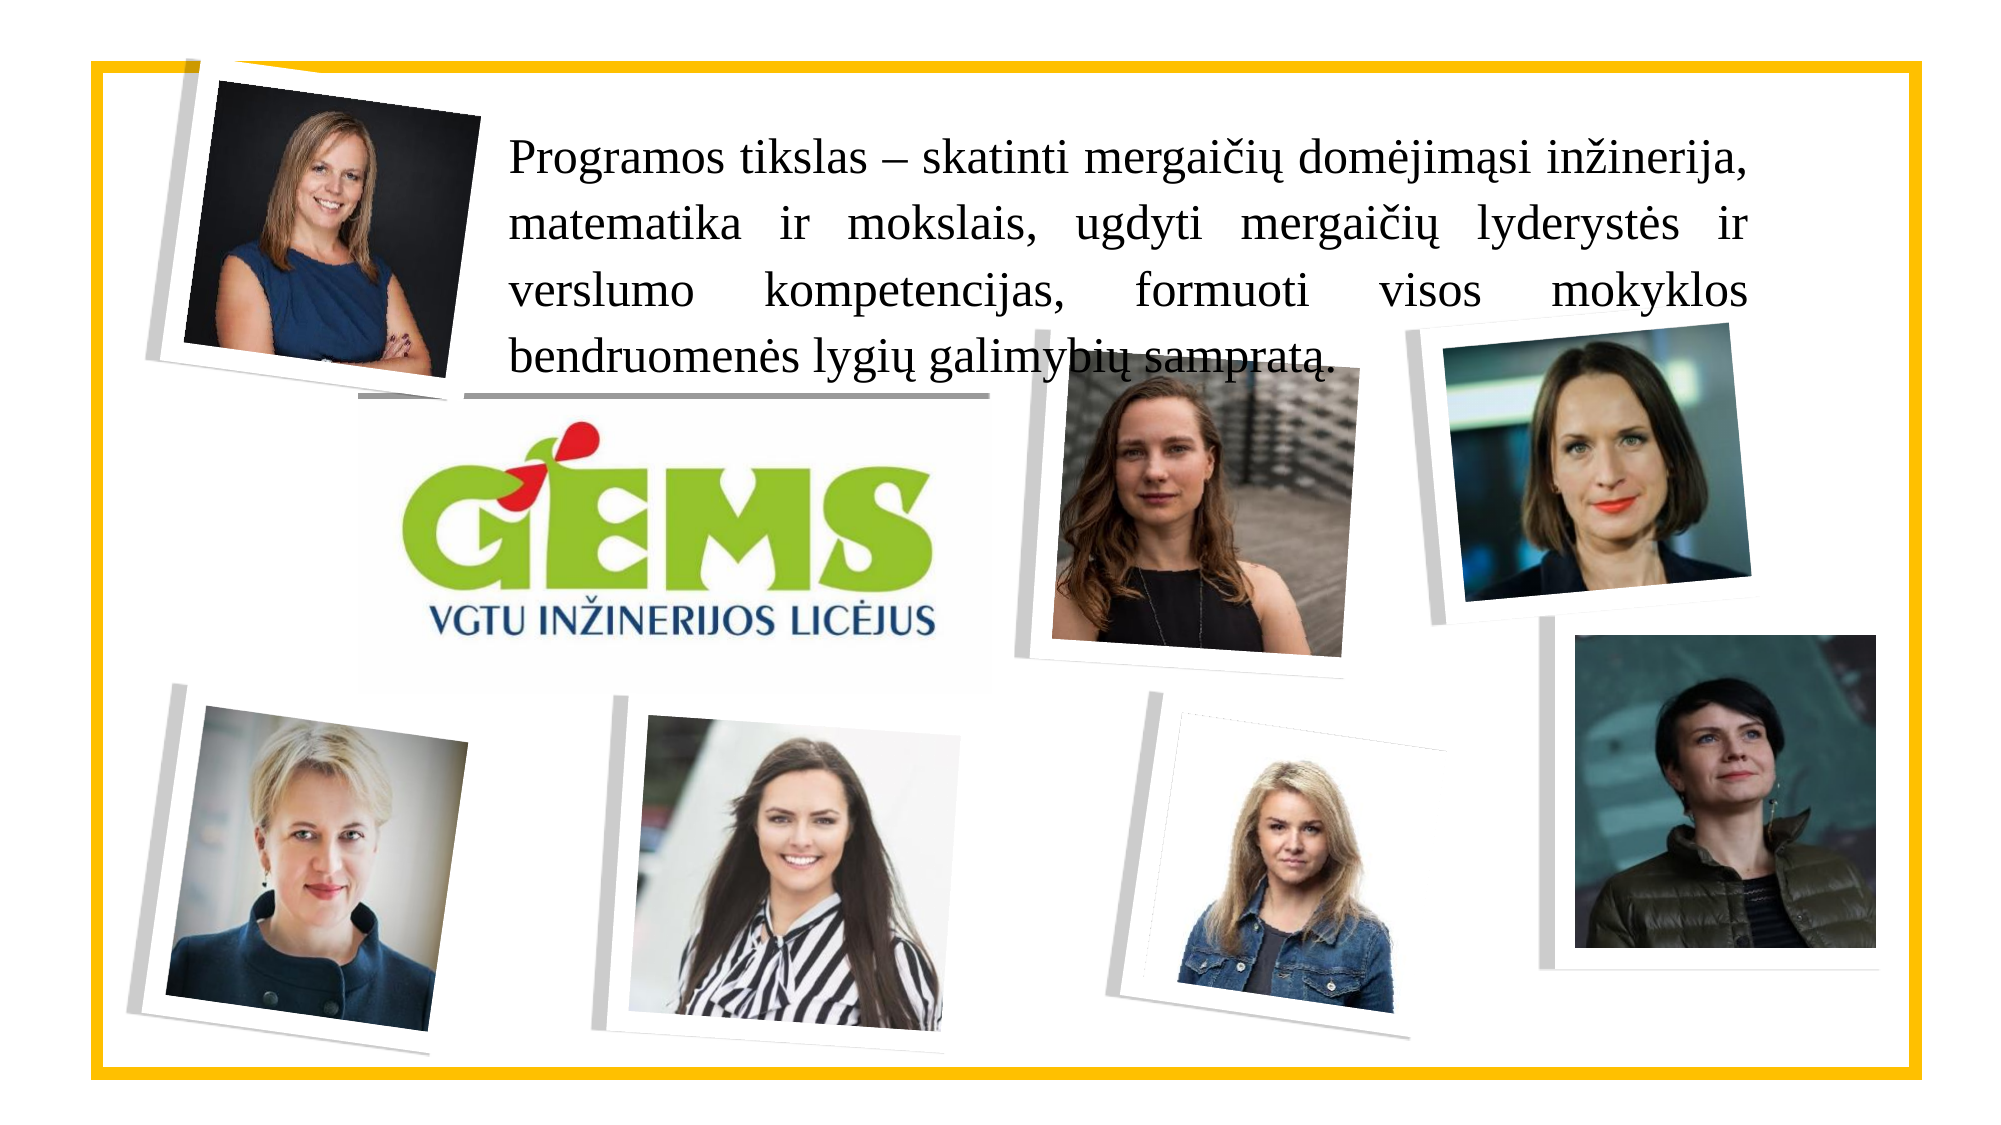

Programos tikslas – skatinti mergaičių domėjimąsi inžinerija, matematika ir mokslais, ugdyti mergaičių lyderystės ir verslumo kompetencijas, formuoti visos mokyklos bendruomenės lygių galimybių sampratą.